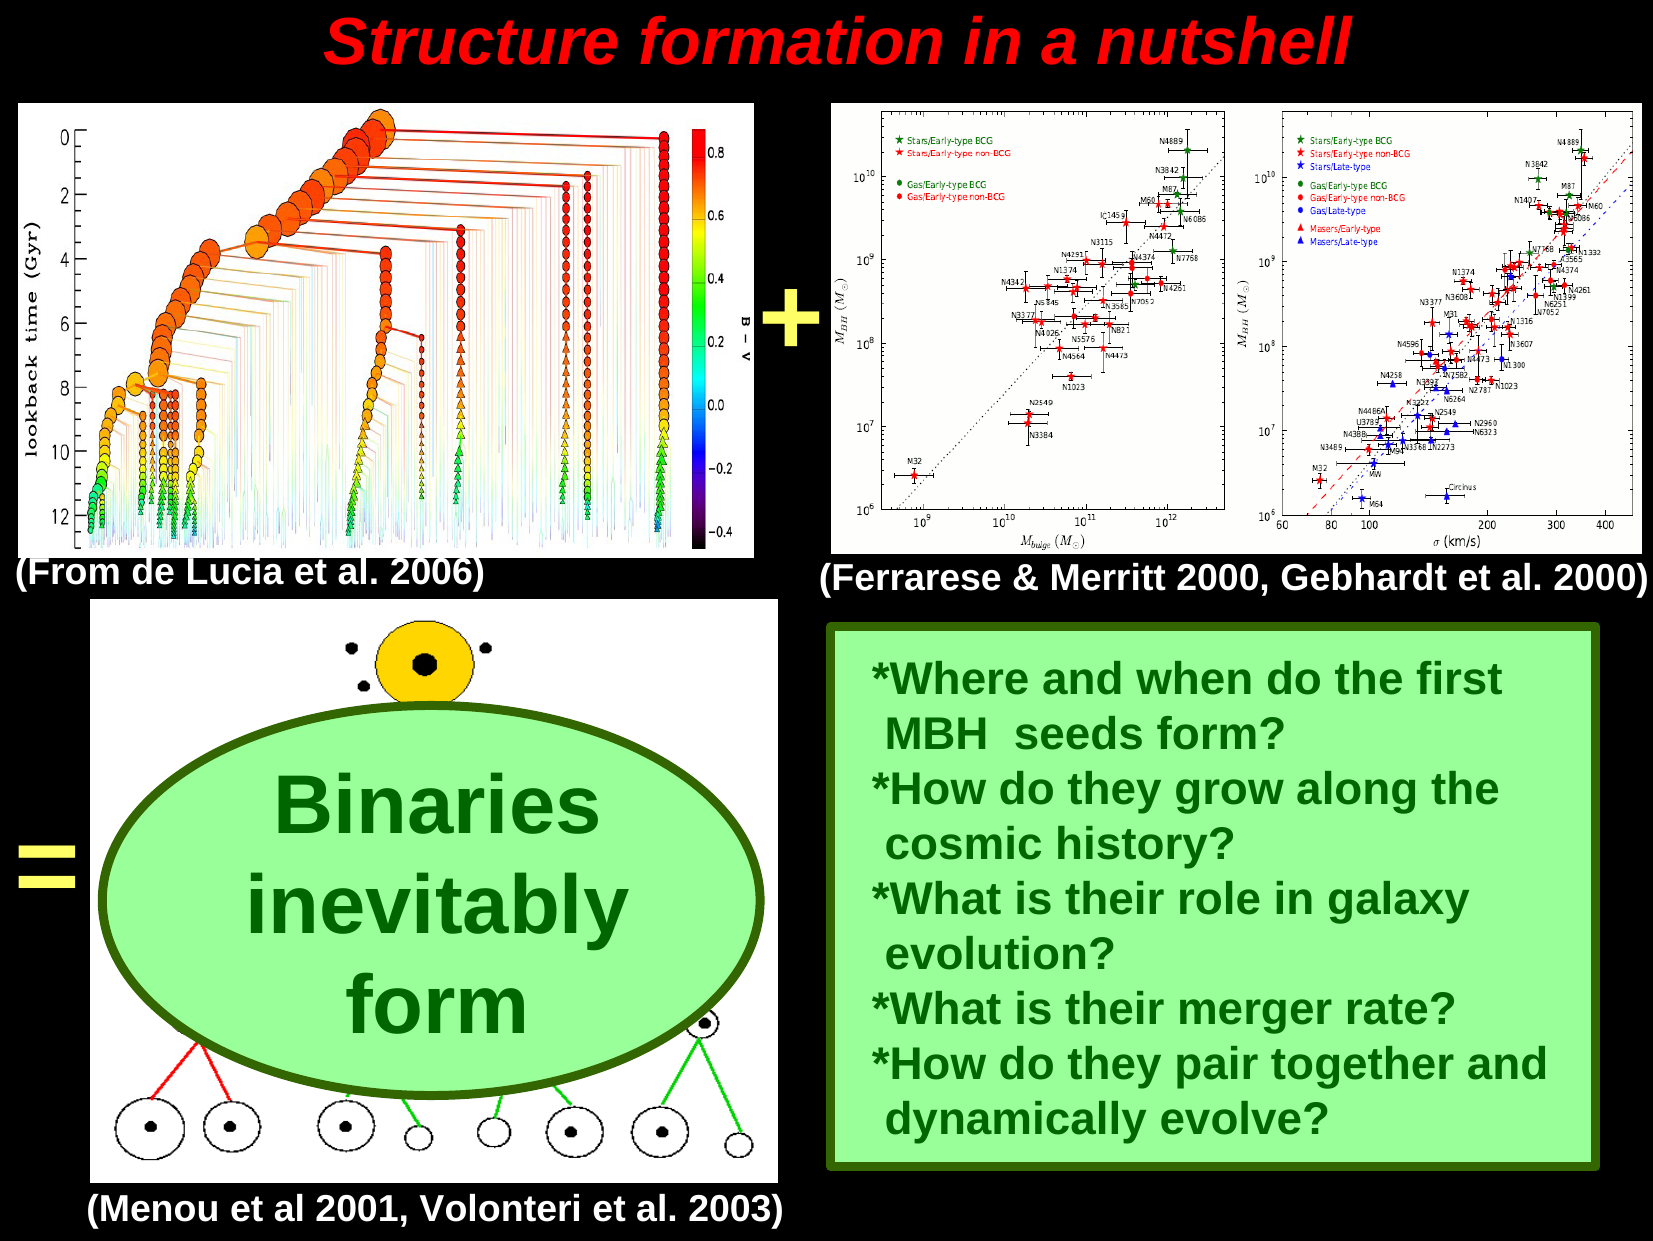

Structure formation in a nutshell
+
(From de Lucia et al. 2006)
(Ferrarese & Merritt 2000, Gebhardt et al. 2000)
*Where and when do the first MBH seeds form?
*How do they grow along the cosmic history?
*What is their role in galaxy evolution?
*What is their merger rate?
*How do they pair together and dynamically evolve?
Binaries inevitably
form
=
(Menou et al 2001, Volonteri et al. 2003)